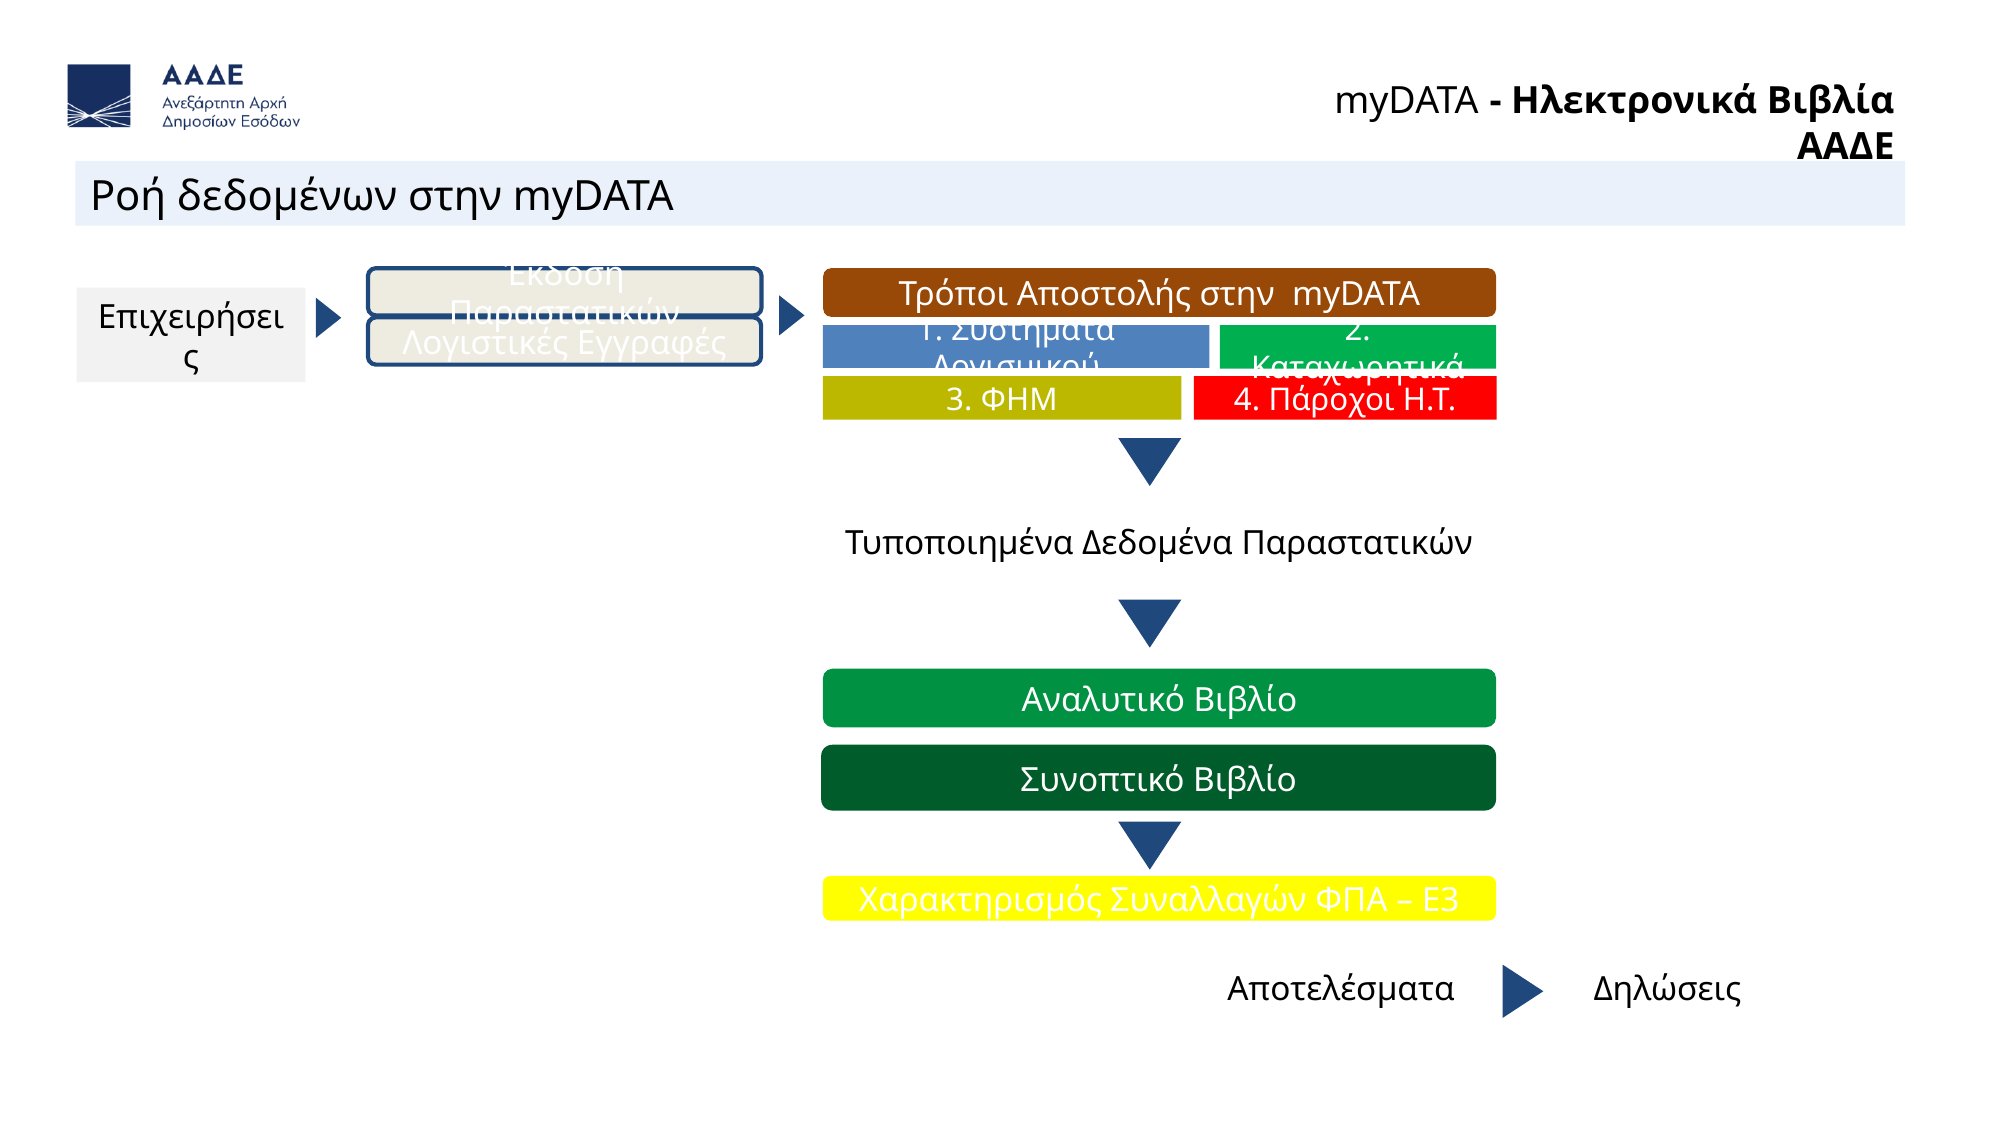

myDATA - Ηλεκτρονικά Βιβλία ΑΑΔΕ
Ροή δεδομένων στην myDATA
Έκδοση Παραστατικών
Τρόποι Αποστολής στην myDATA
Επιχειρήσεις
Λογιστικές Εγγραφές
1. Συστήματα Λογισμικού
2. Καταχωρητικά
3. ΦΗΜ
4. Πάροχοι Η.Τ.
Τυποποιημένα Δεδομένα Παραστατικών
Αναλυτικό Βιβλίο
Συνοπτικό Βιβλίο
Χαρακτηρισμός Συναλλαγών ΦΠΑ – Ε3
Αποτελέσματα
Δηλώσεις